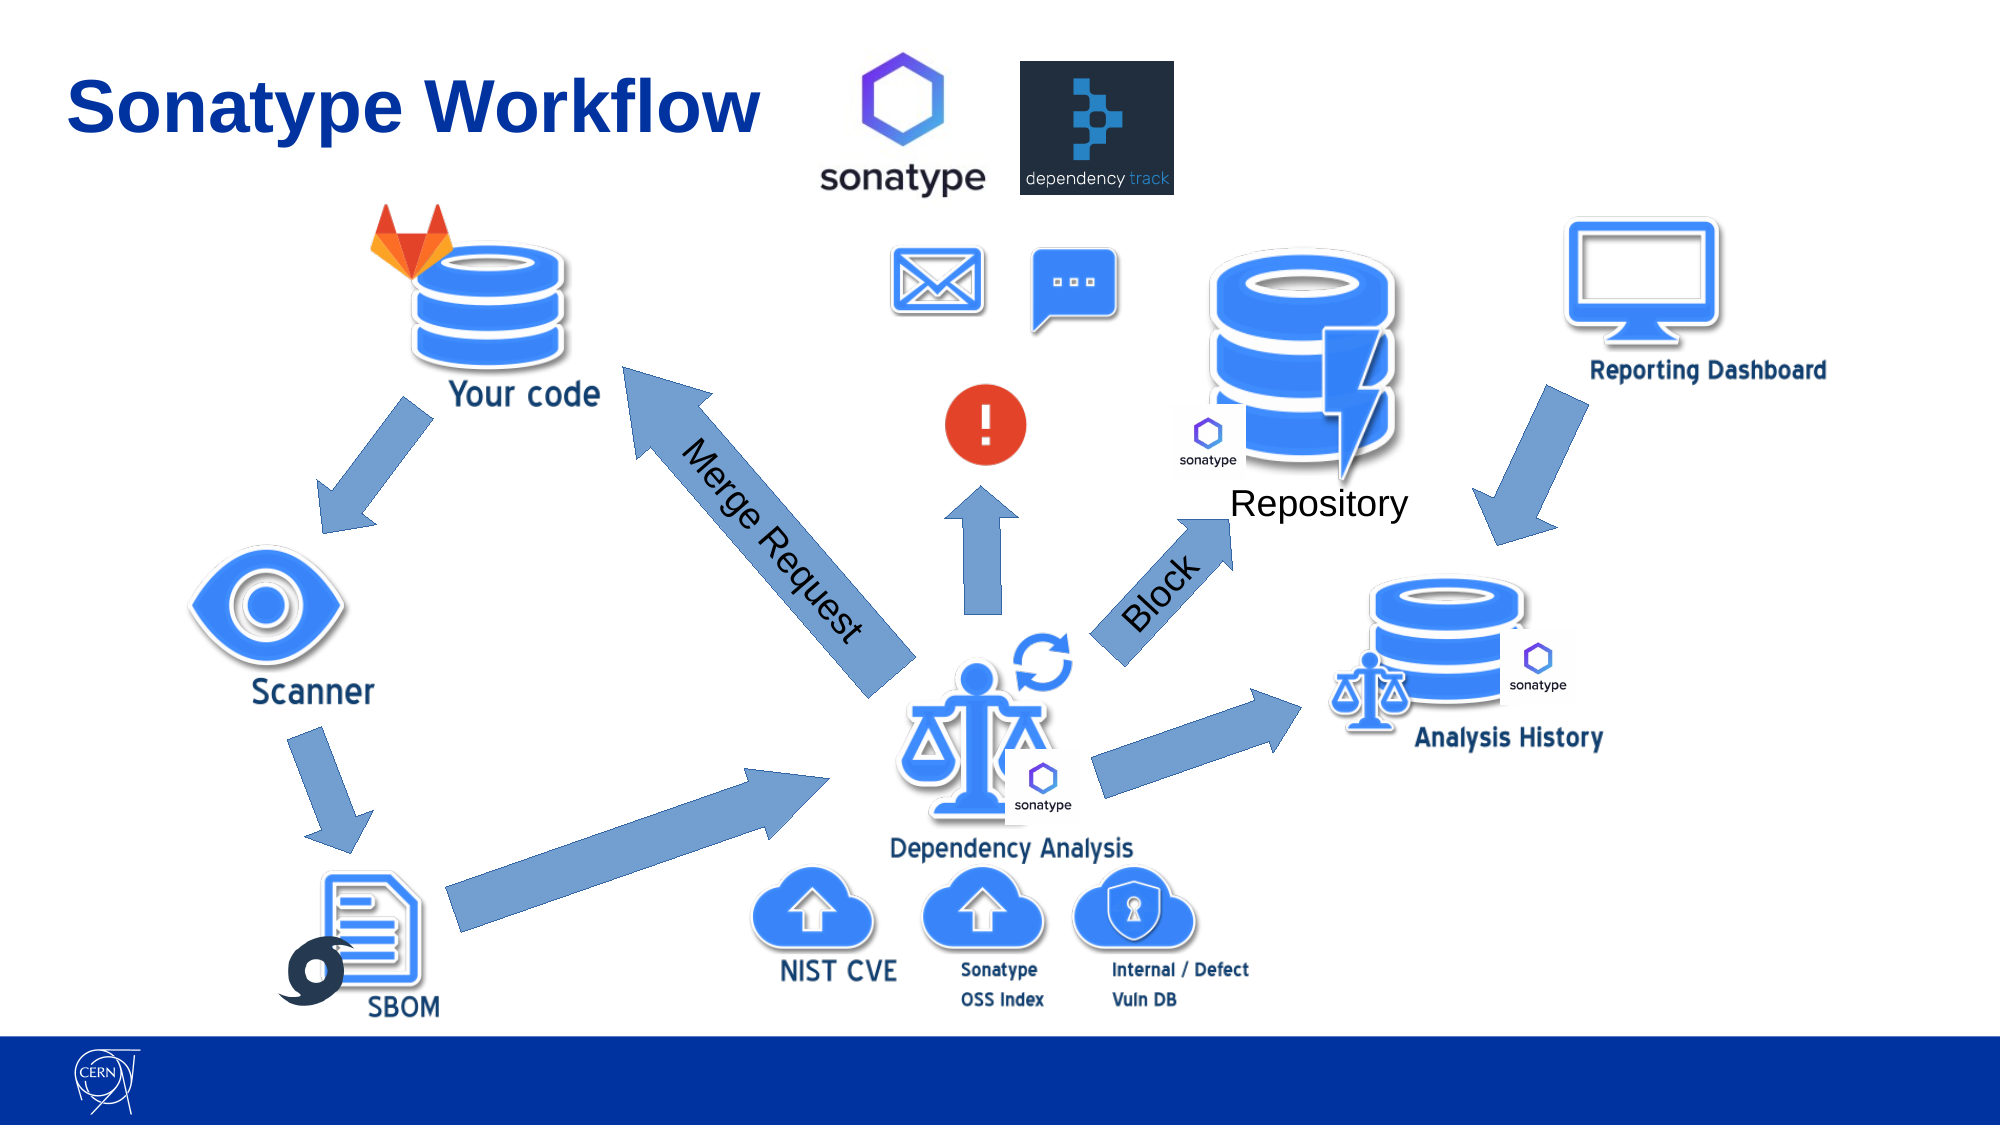

# Sonatype Workflow
Merge Request
Repository
Block